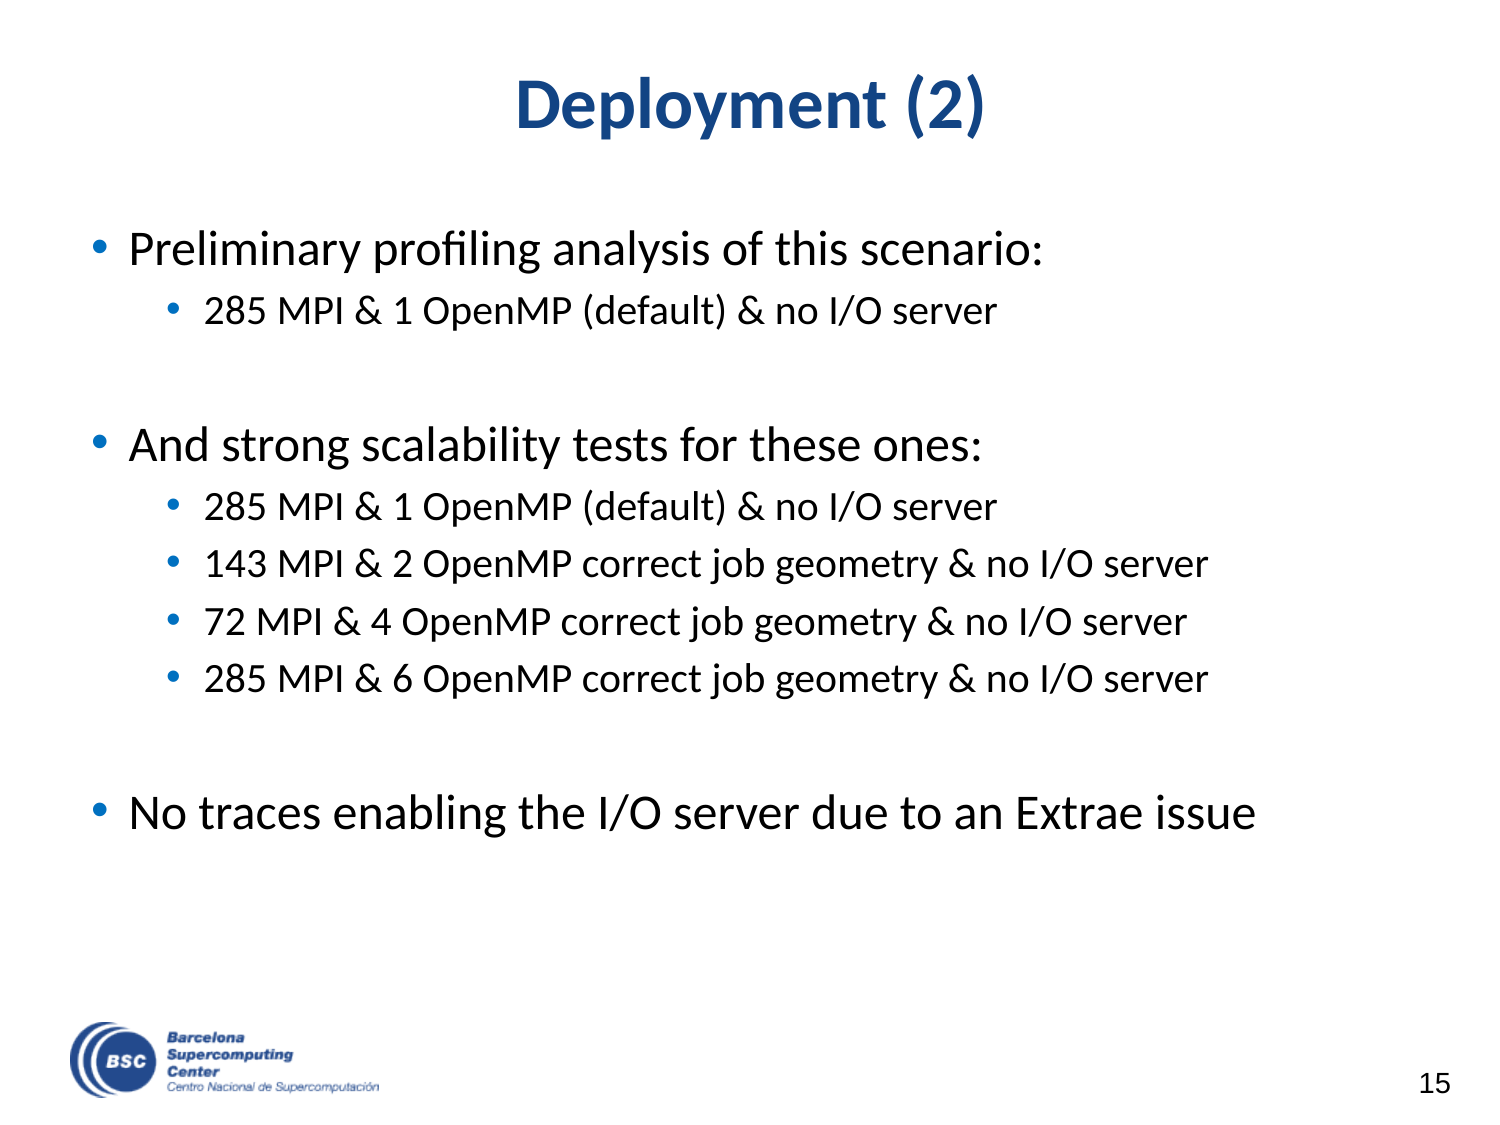

# Deployment (2)
Preliminary profiling analysis of this scenario:
285 MPI & 1 OpenMP (default) & no I/O server
And strong scalability tests for these ones:
285 MPI & 1 OpenMP (default) & no I/O server
143 MPI & 2 OpenMP correct job geometry & no I/O server
72 MPI & 4 OpenMP correct job geometry & no I/O server
285 MPI & 6 OpenMP correct job geometry & no I/O server
No traces enabling the I/O server due to an Extrae issue